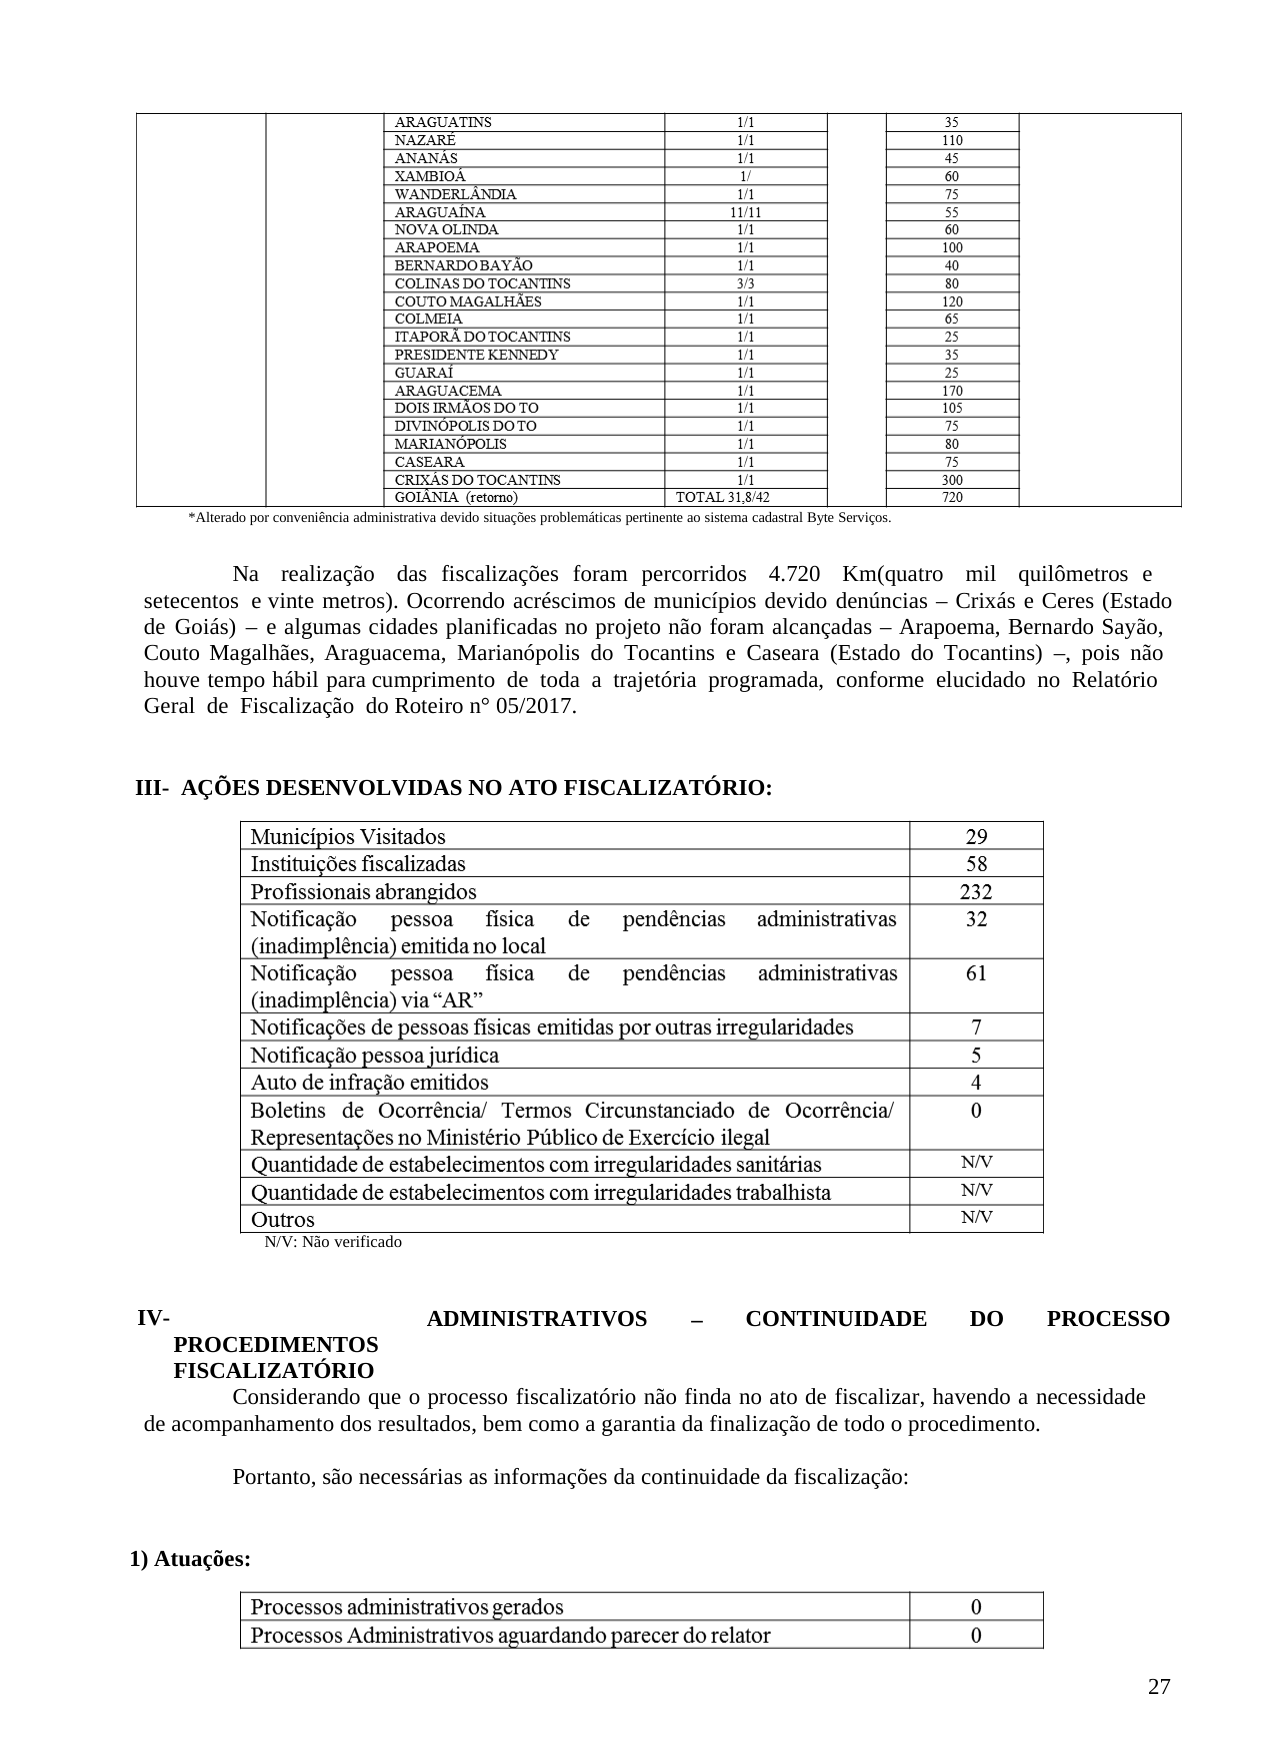

*Alterado por conveniência administrativa devido situações problemáticas pertinente ao sistema cadastral Byte Serviços.
Na realização das fiscalizações foram percorridos 4.720 Km(quatro mil quilômetros e setecentos e vinte metros). Ocorrendo acréscimos de municípios devido denúncias – Crixás e Ceres (Estado de Goiás) – e algumas cidades planificadas no projeto não foram alcançadas – Arapoema, Bernardo Sayão, Couto Magalhães, Araguacema, Marianópolis do Tocantins e Caseara (Estado do Tocantins) –, pois não houve tempo hábil para cumprimento de toda a trajetória programada, conforme elucidado no Relatório Geral de Fiscalização do Roteiro n° 05/2017.
III- AÇÕES DESENVOLVIDAS NO ATO FISCALIZATÓRIO:
N/V: Não verificado
IV- PROCEDIMENTOS FISCALIZATÓRIO
ADMINISTRATIVOS
CONTINUIDADE
DO
PROCESSO
–
Considerando que o processo fiscalizatório não finda no ato de fiscalizar, havendo a necessidade de acompanhamento dos resultados, bem como a garantia da finalização de todo o procedimento.
Portanto, são necessárias as informações da continuidade da fiscalização:
1) Atuações: